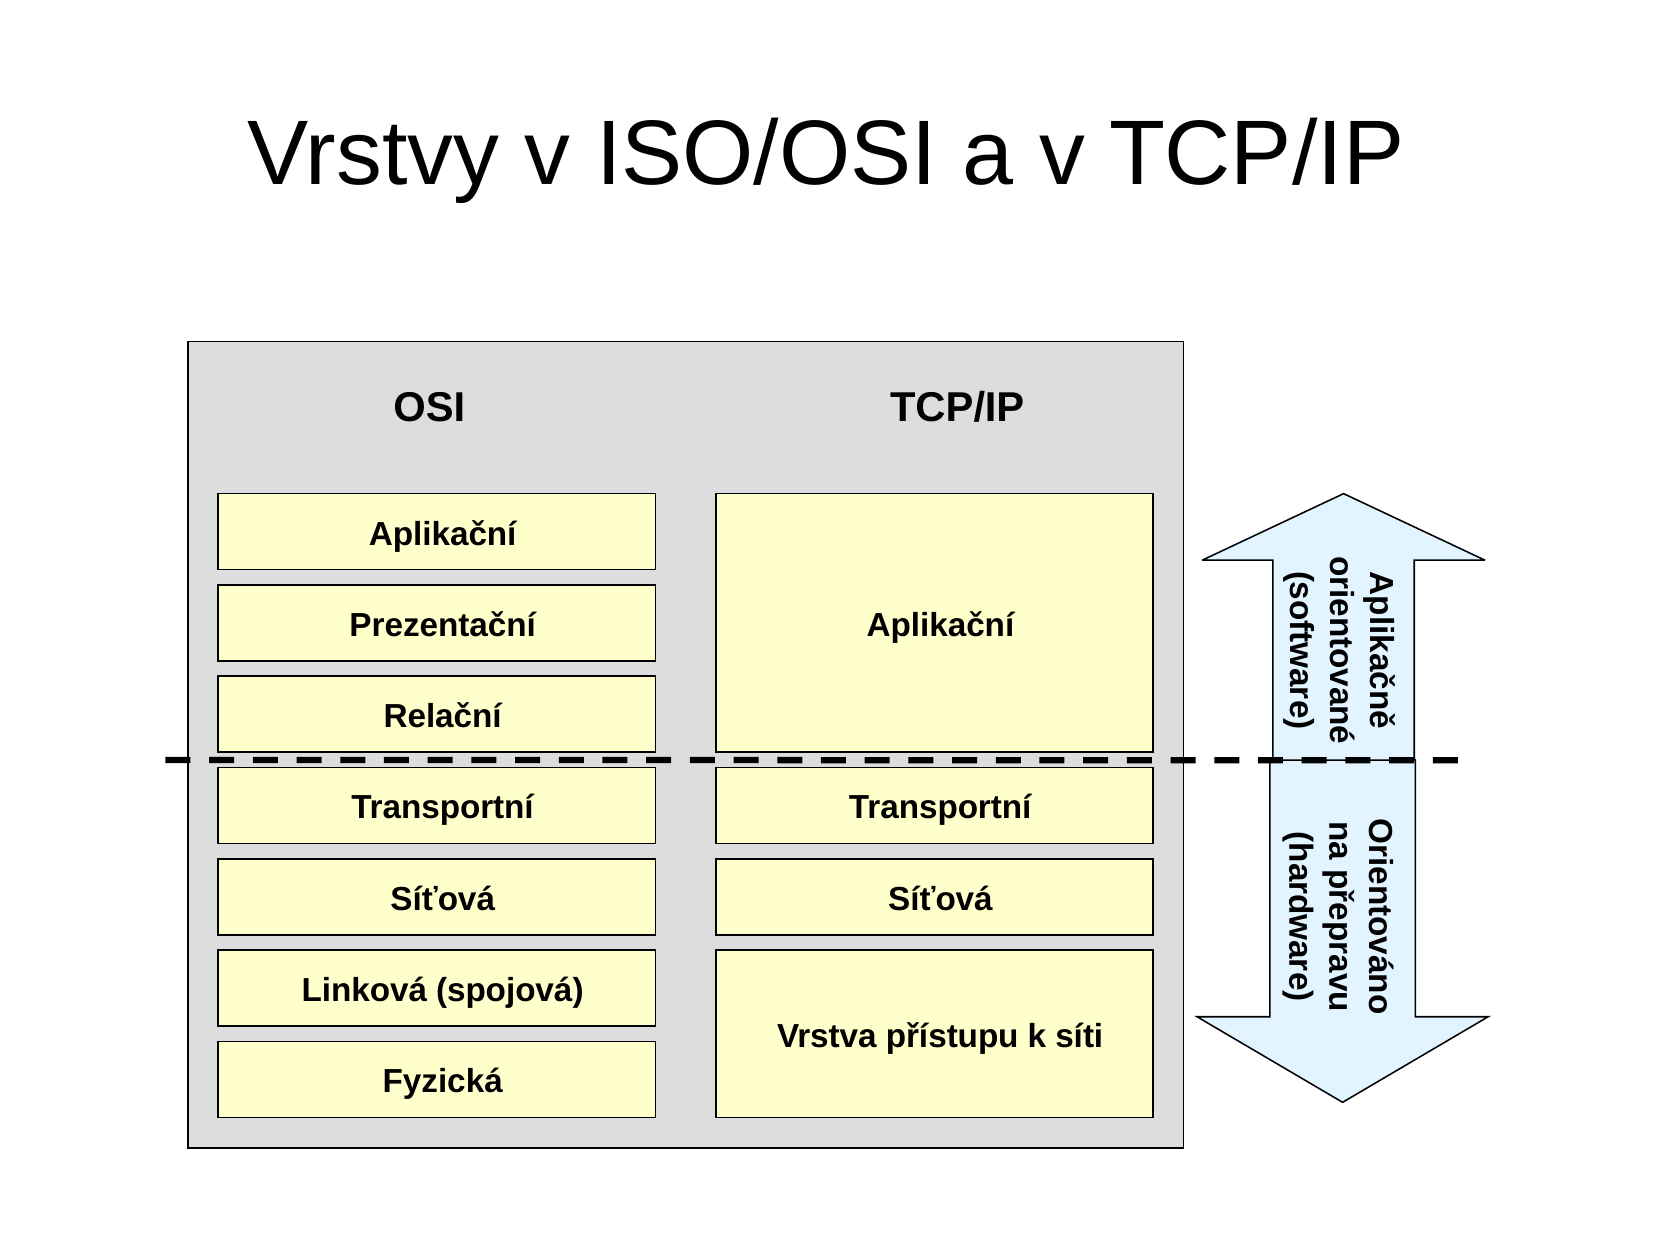

# Vrstvy v ISO/OSI a v TCP/IP
OSI
TCP/IP
Aplikační
Aplikační
Prezentační
Relační
Transportní
Transportní
Síťová
Síťová
Linková (spojová)
Vrstva přístupu k síti
Fyzická
Aplikačně
orientované
(software)
Orientováno
na přepravu
(hardware)